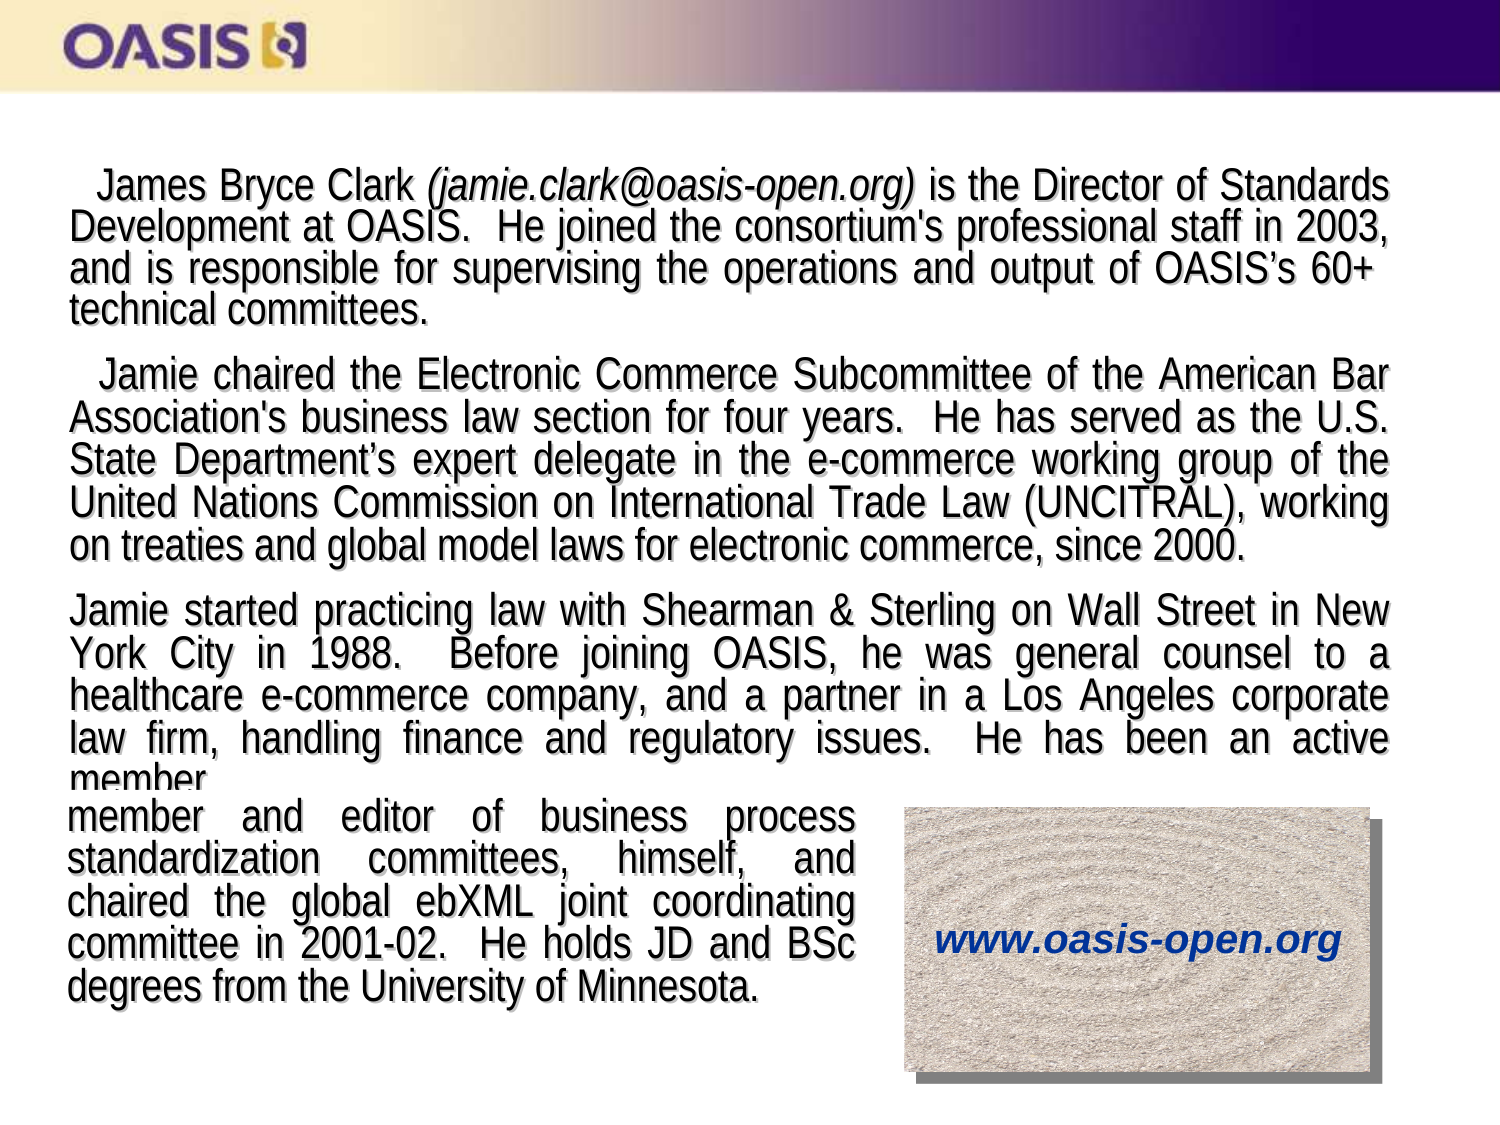

# James Bryce Clark (jamie.clark@oasis-open.org) is the Director of Standards Development at OASIS. He joined the consortium's professional staff in 2003, and is responsible for supervising the operations and output of OASIS’s 60+ technical committees.
 Jamie chaired the Electronic Commerce Subcommittee of the American Bar Association's business law section for four years. He has served as the U.S. State Department’s expert delegate in the e-commerce working group of the United Nations Commission on International Trade Law (UNCITRAL), working on treaties and global model laws for electronic commerce, since 2000.
Jamie started practicing law with Shearman & Sterling on Wall Street in New York City in 1988. Before joining OASIS, he was general counsel to a healthcare e-commerce company, and a partner in a Los Angeles corporate law firm, handling finance and regulatory issues. He has been an active member
member and editor of business process standardization committees, himself, and chaired the global ebXML joint coordinating committee in 2001-02. He holds JD and BSc degrees from the University of Minnesota.
www.oasis-open.org